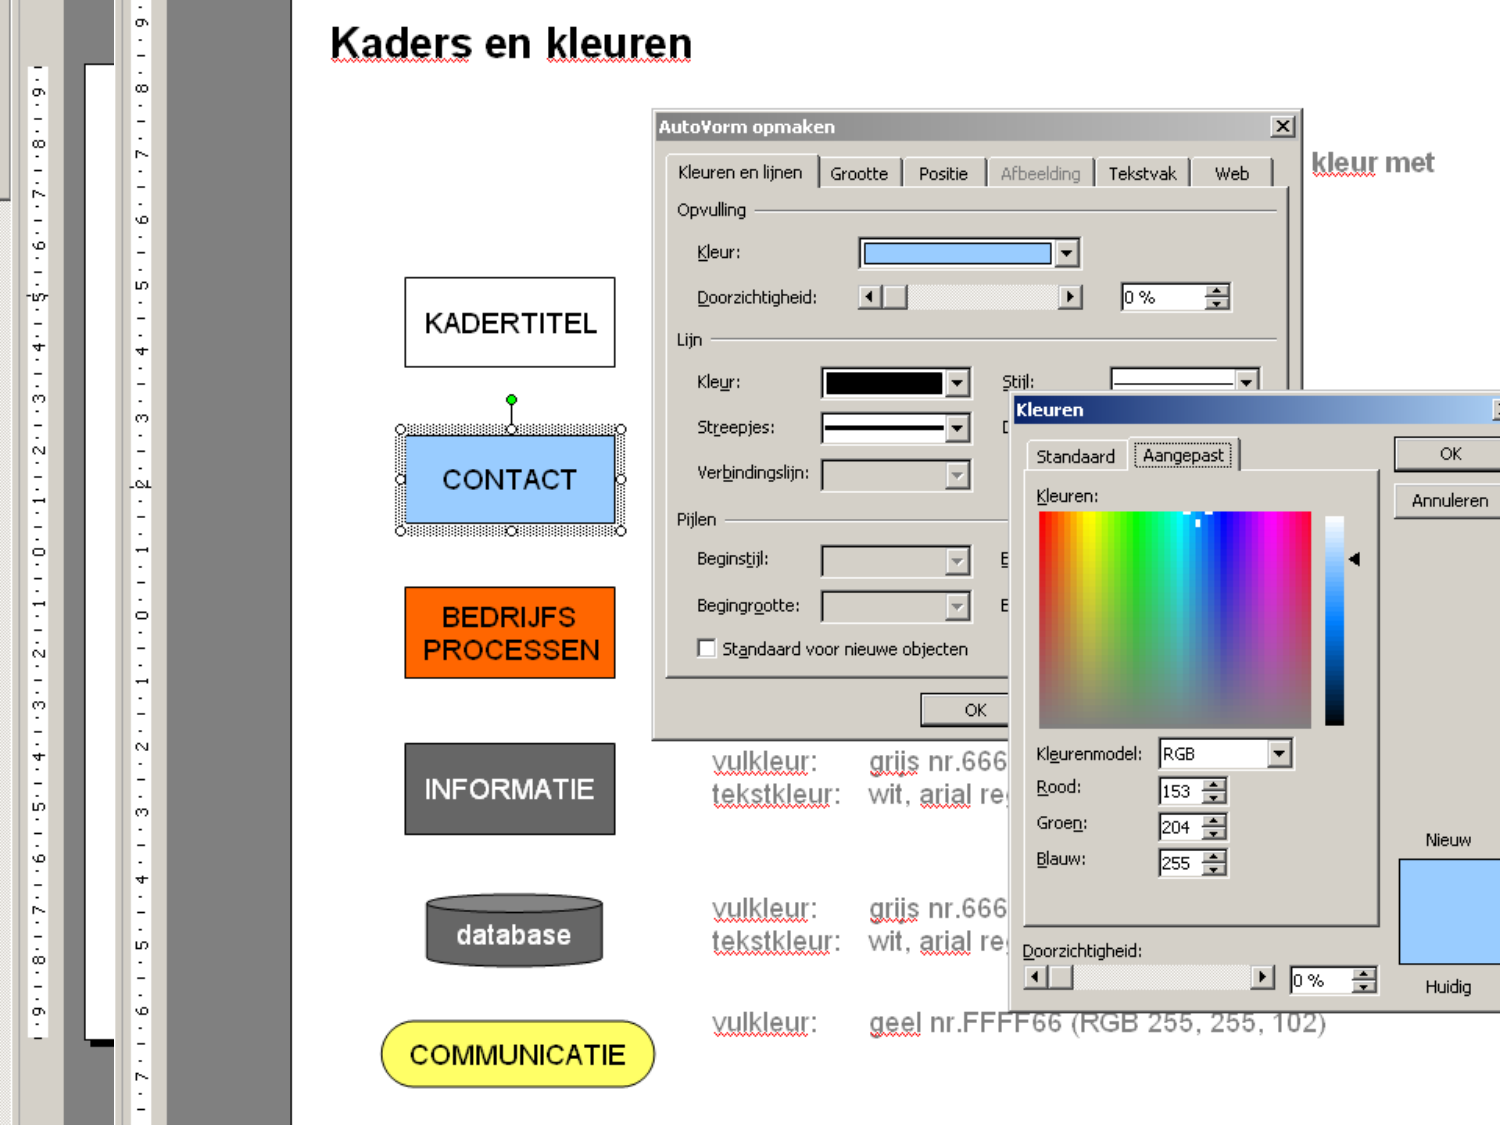

#
Dubbelklik op kleurvlak; klik op ‘meer kleuren’
Aan de hand van de RGB-code (verhouding tussen rood, geel, blauw) kleur instellen. Ga naar ‘autovorm opmaken’; klik op de aan te passen kleur; ga naar ‘aanpassen’. Hier de RGB-code invoeren.